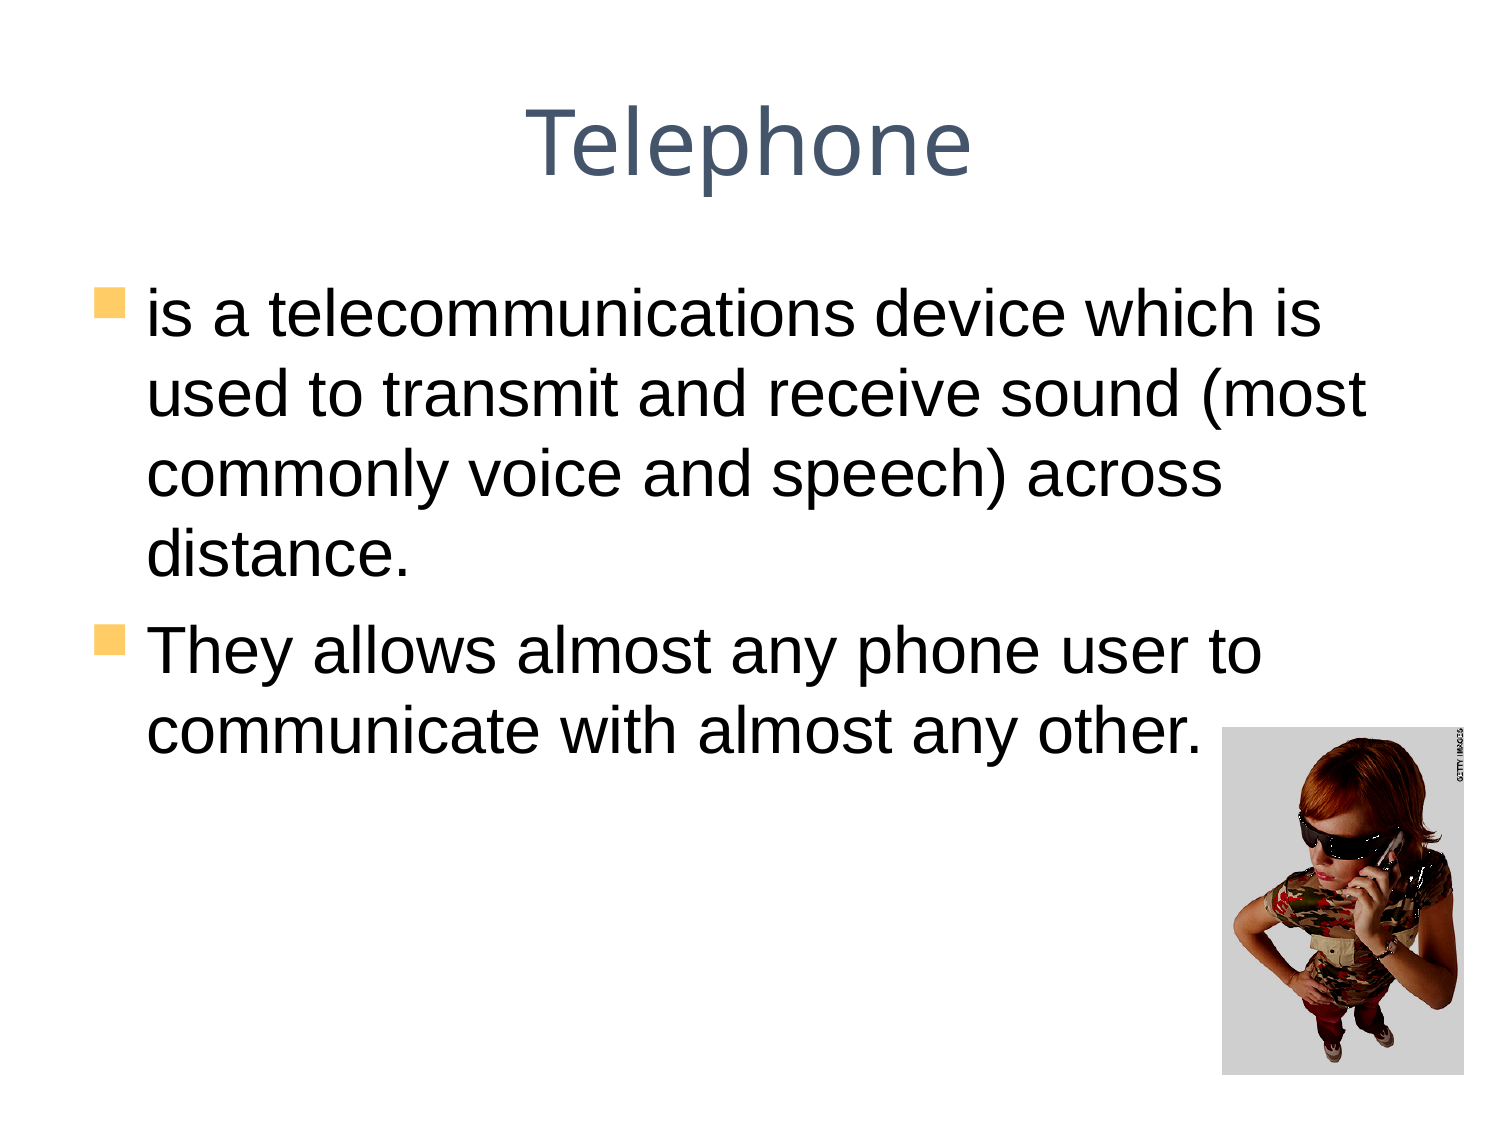

# Telephone
is a telecommunications device which is used to transmit and receive sound (most commonly voice and speech) across distance.
They allows almost any phone user to communicate with almost any other.